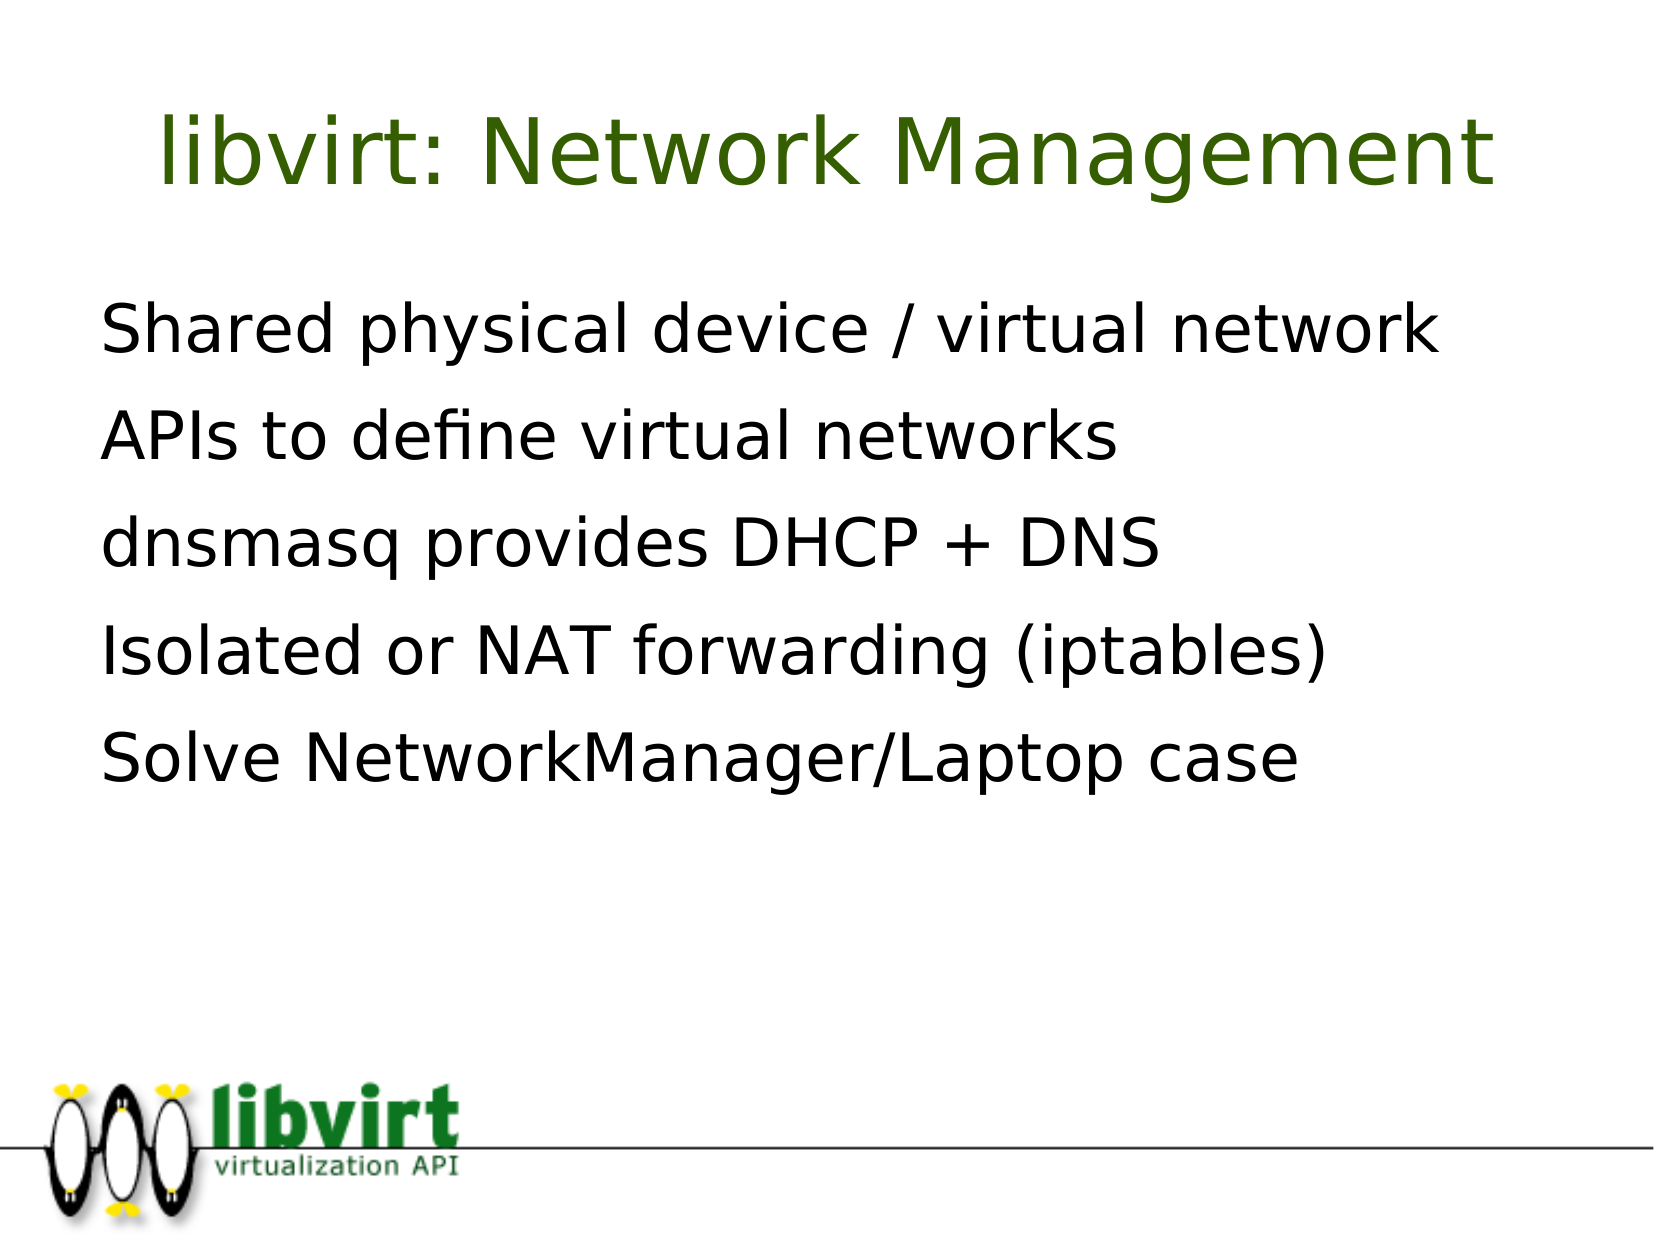

# libvirt: Network Management
Shared physical device / virtual network
APIs to define virtual networks
dnsmasq provides DHCP + DNS
Isolated or NAT forwarding (iptables)
Solve NetworkManager/Laptop case